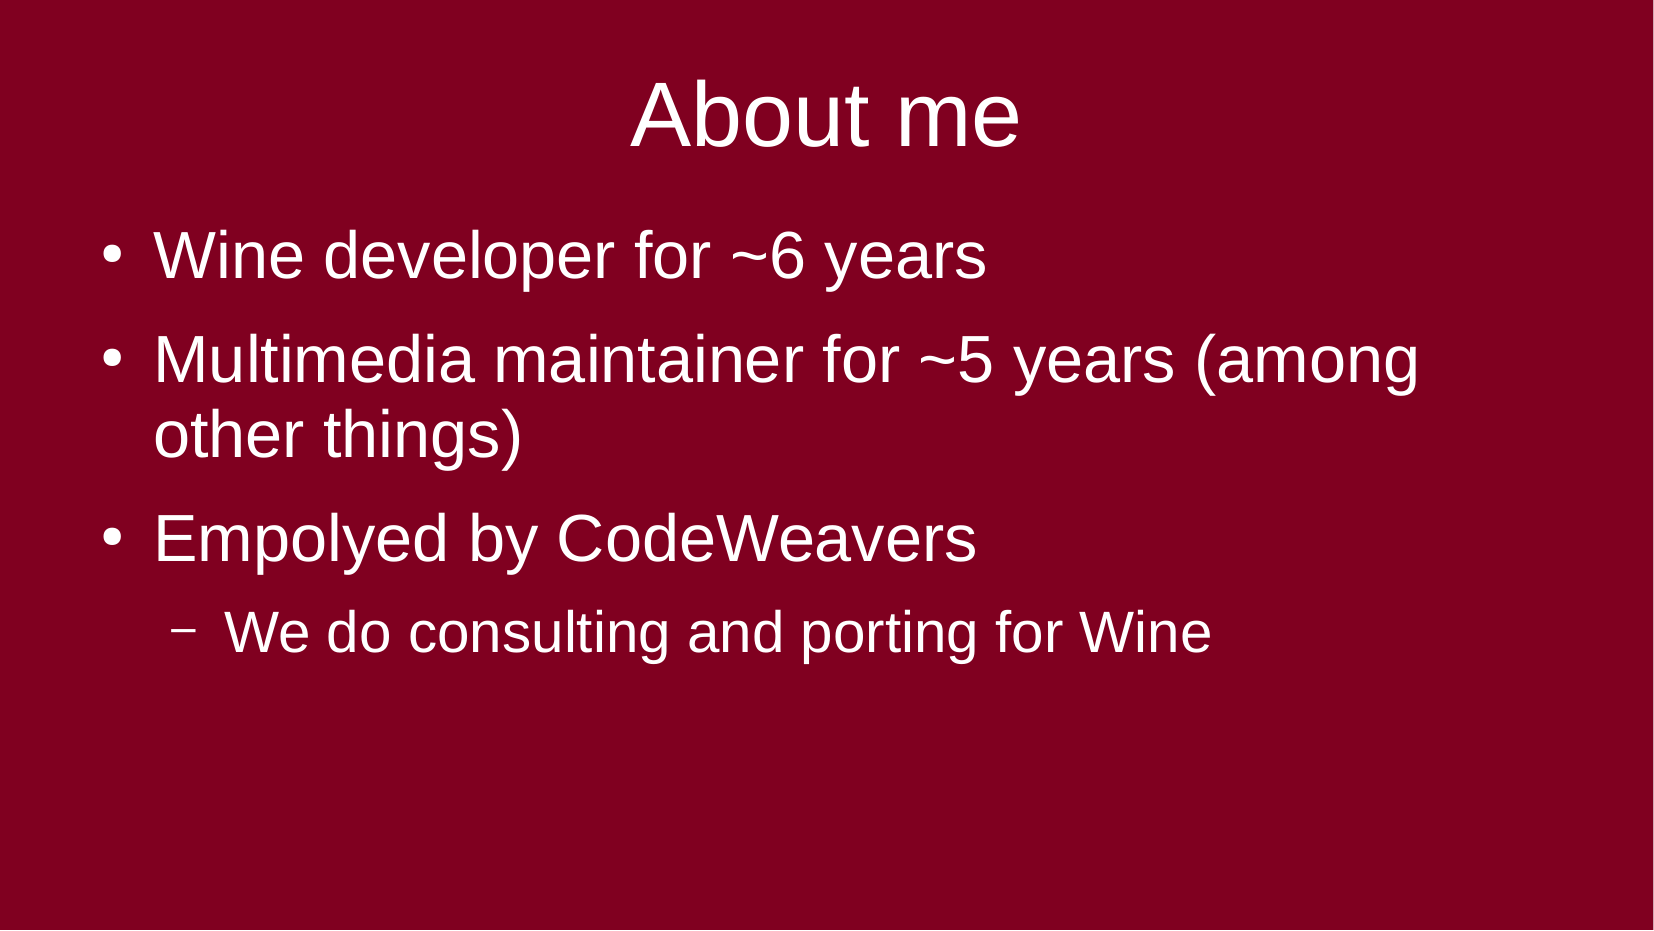

# About me
Wine developer for ~6 years
Multimedia maintainer for ~5 years (among other things)
Empolyed by CodeWeavers
We do consulting and porting for Wine